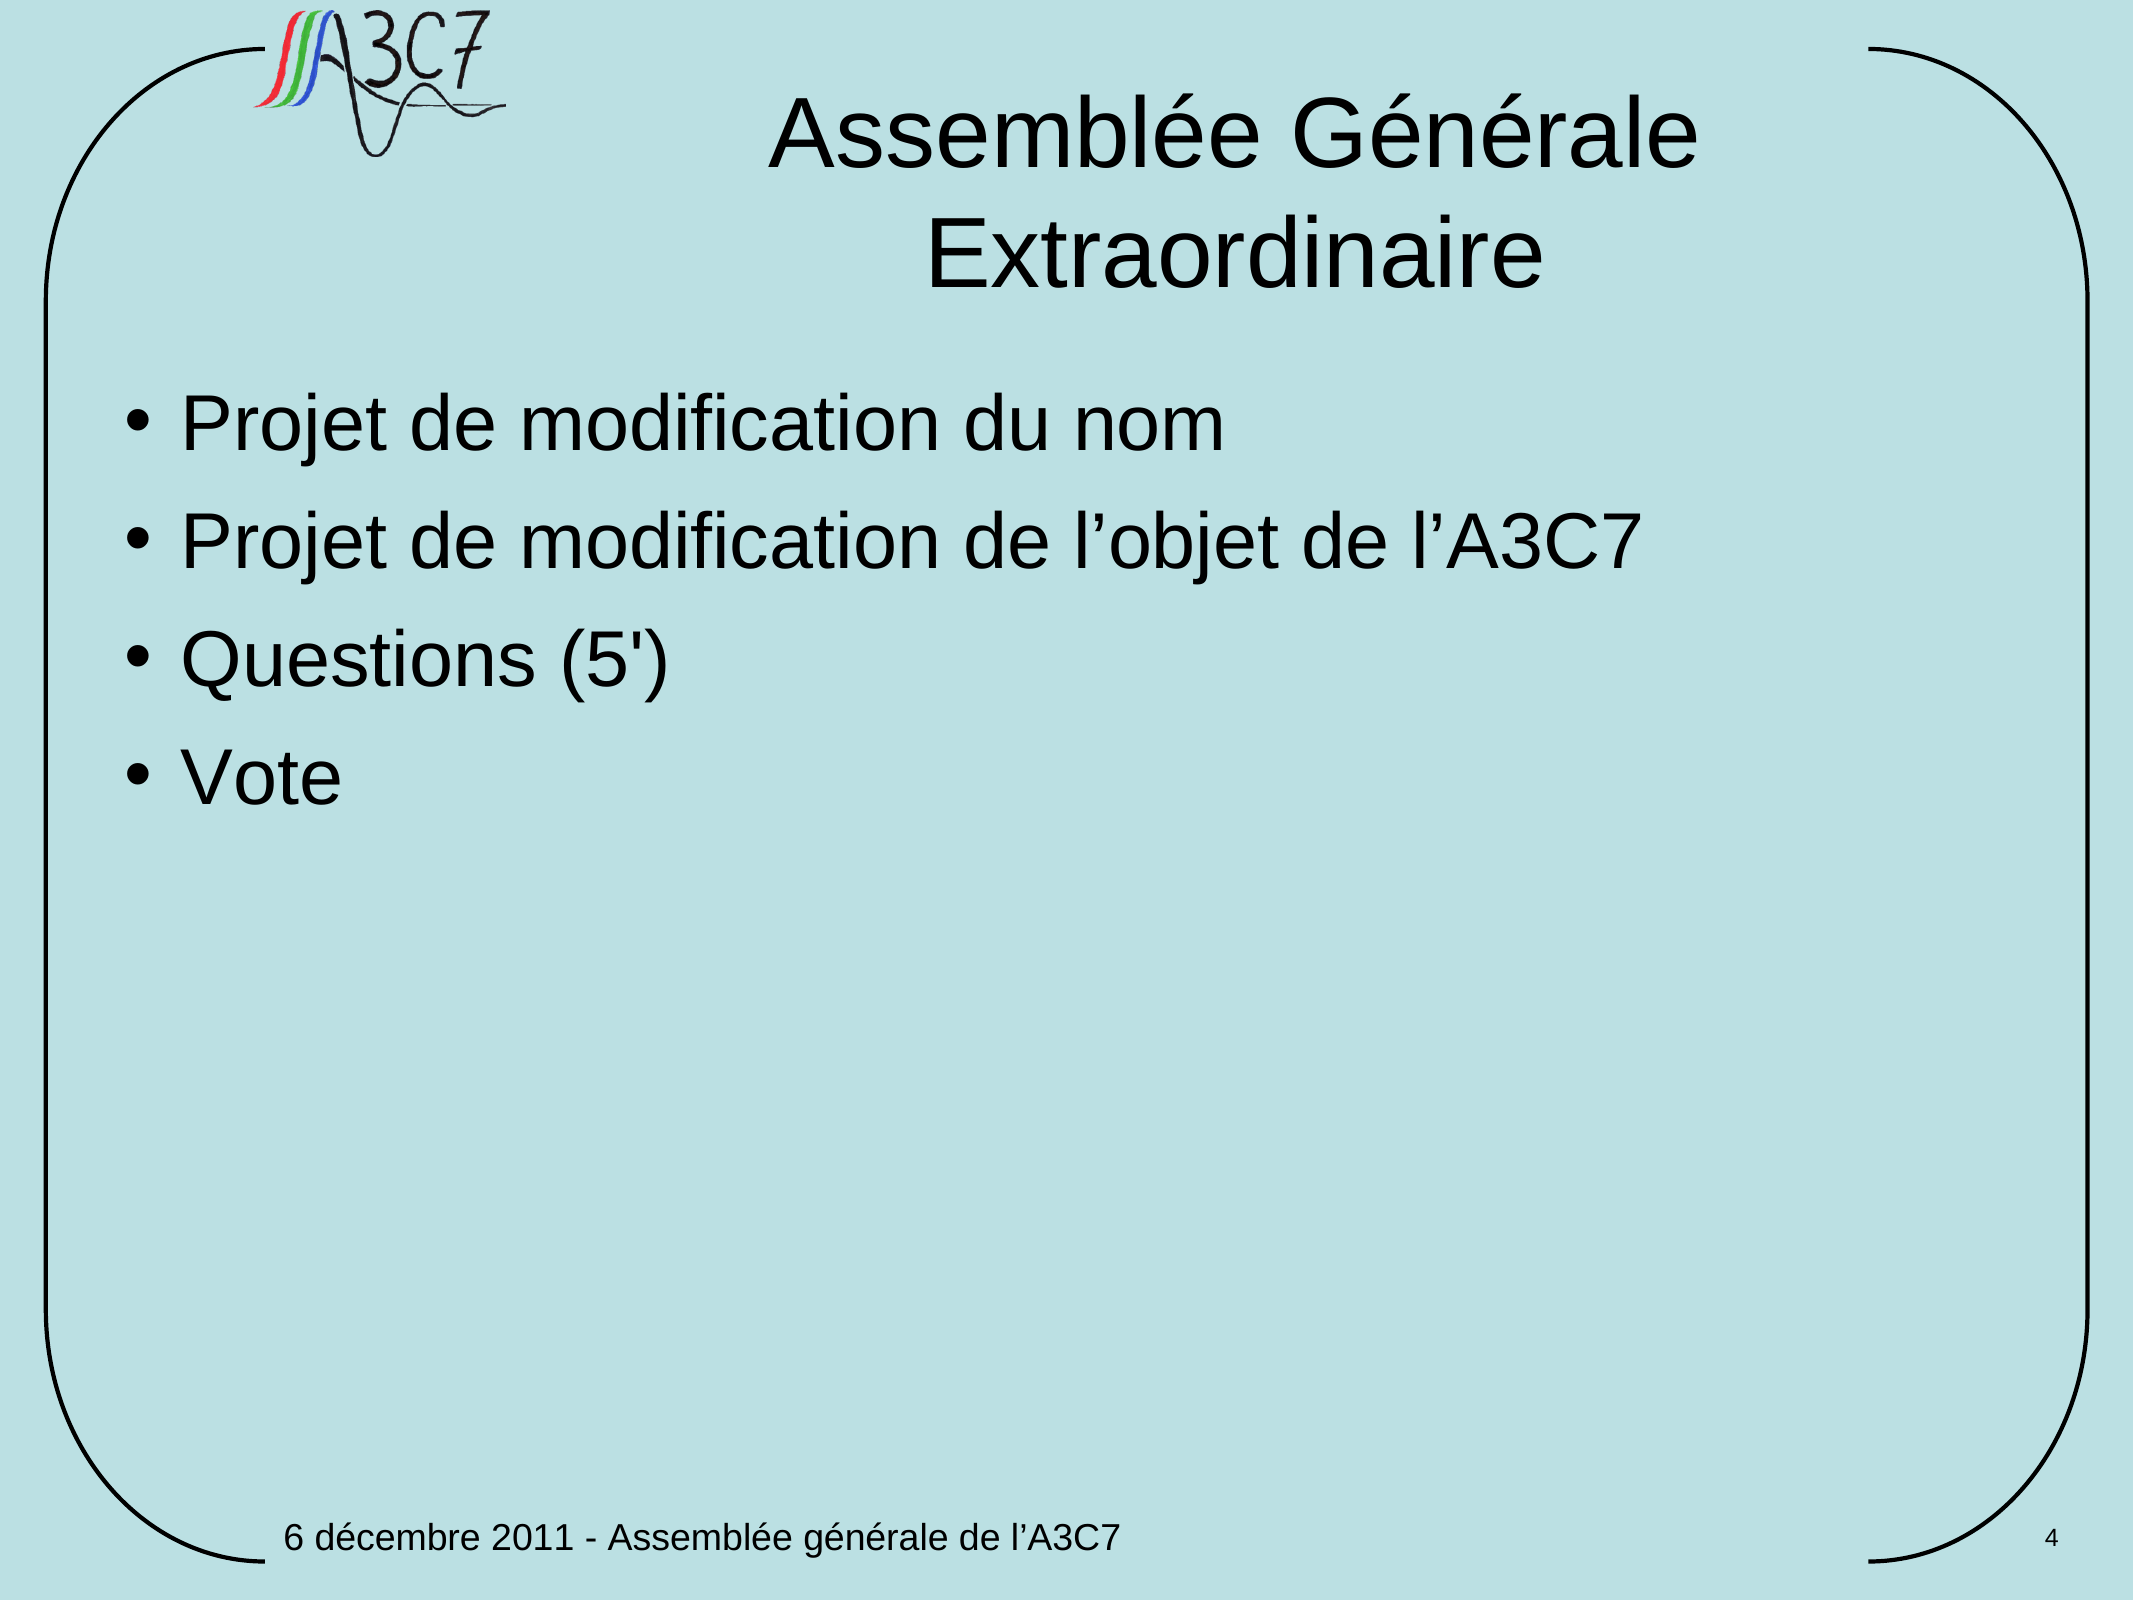

# Assemblée Générale Extraordinaire
Projet de modification du nom
Projet de modification de l’objet de l’A3C7
Questions (5')
Vote
6 décembre 2011 - Assemblée générale de l’A3C7
4